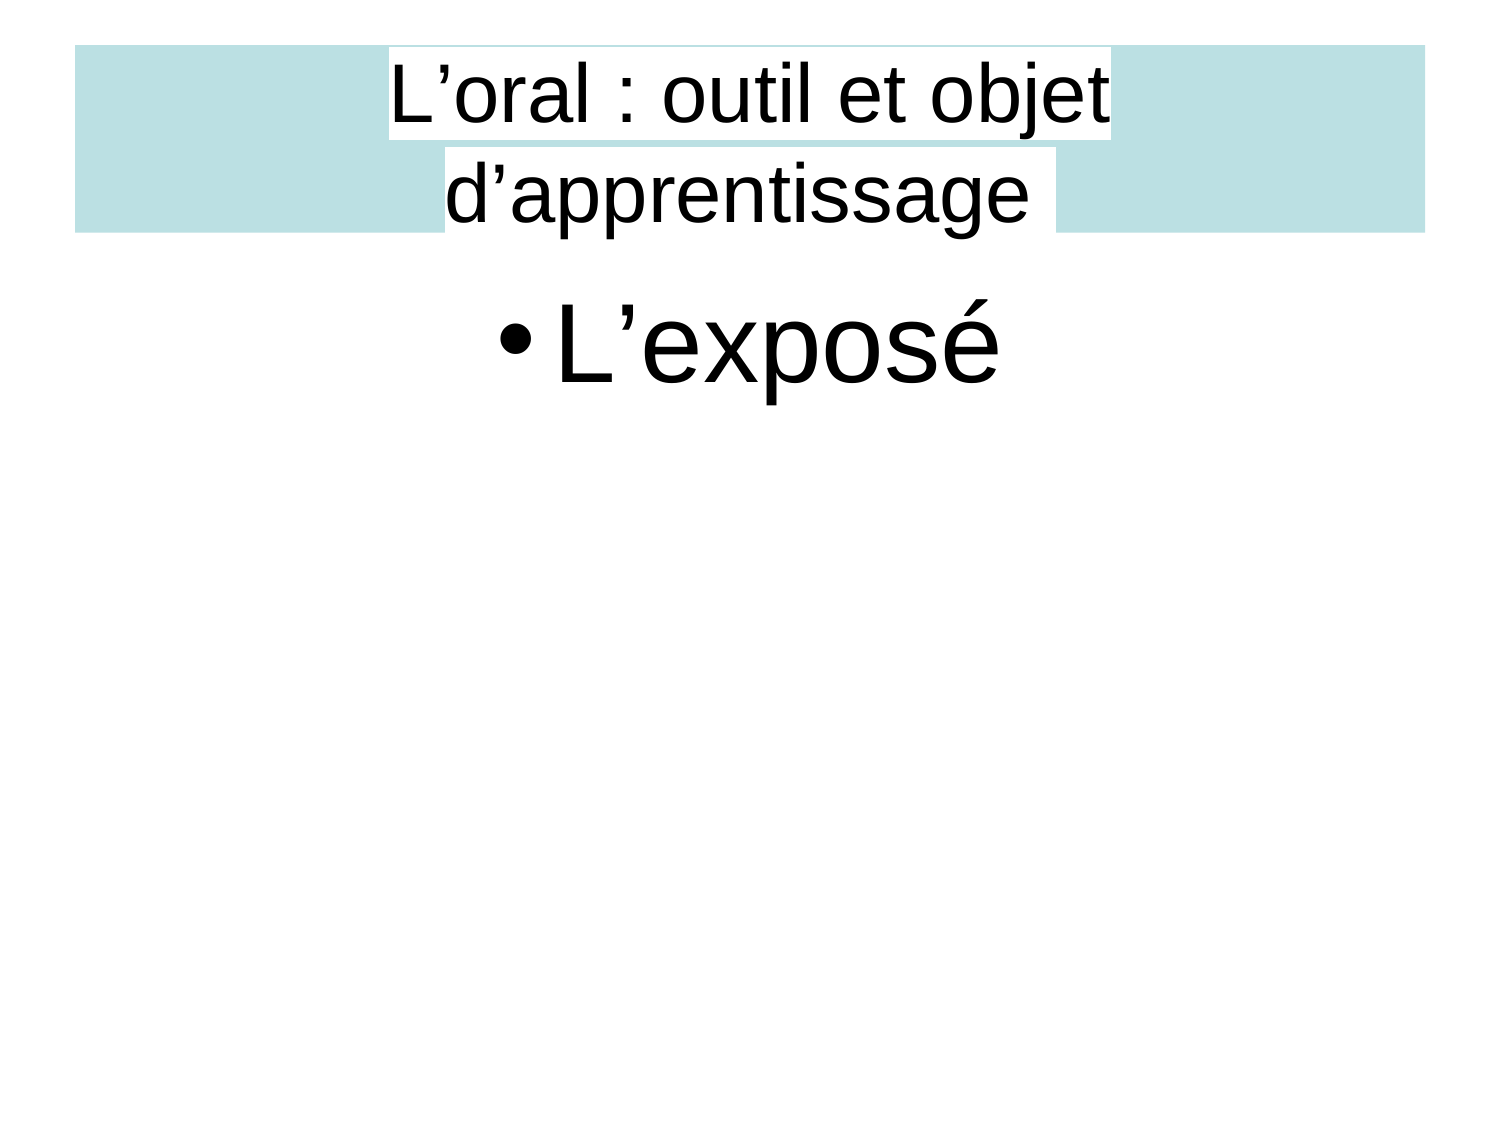

# L’oral : outil et objet d’apprentissage
L’exposé